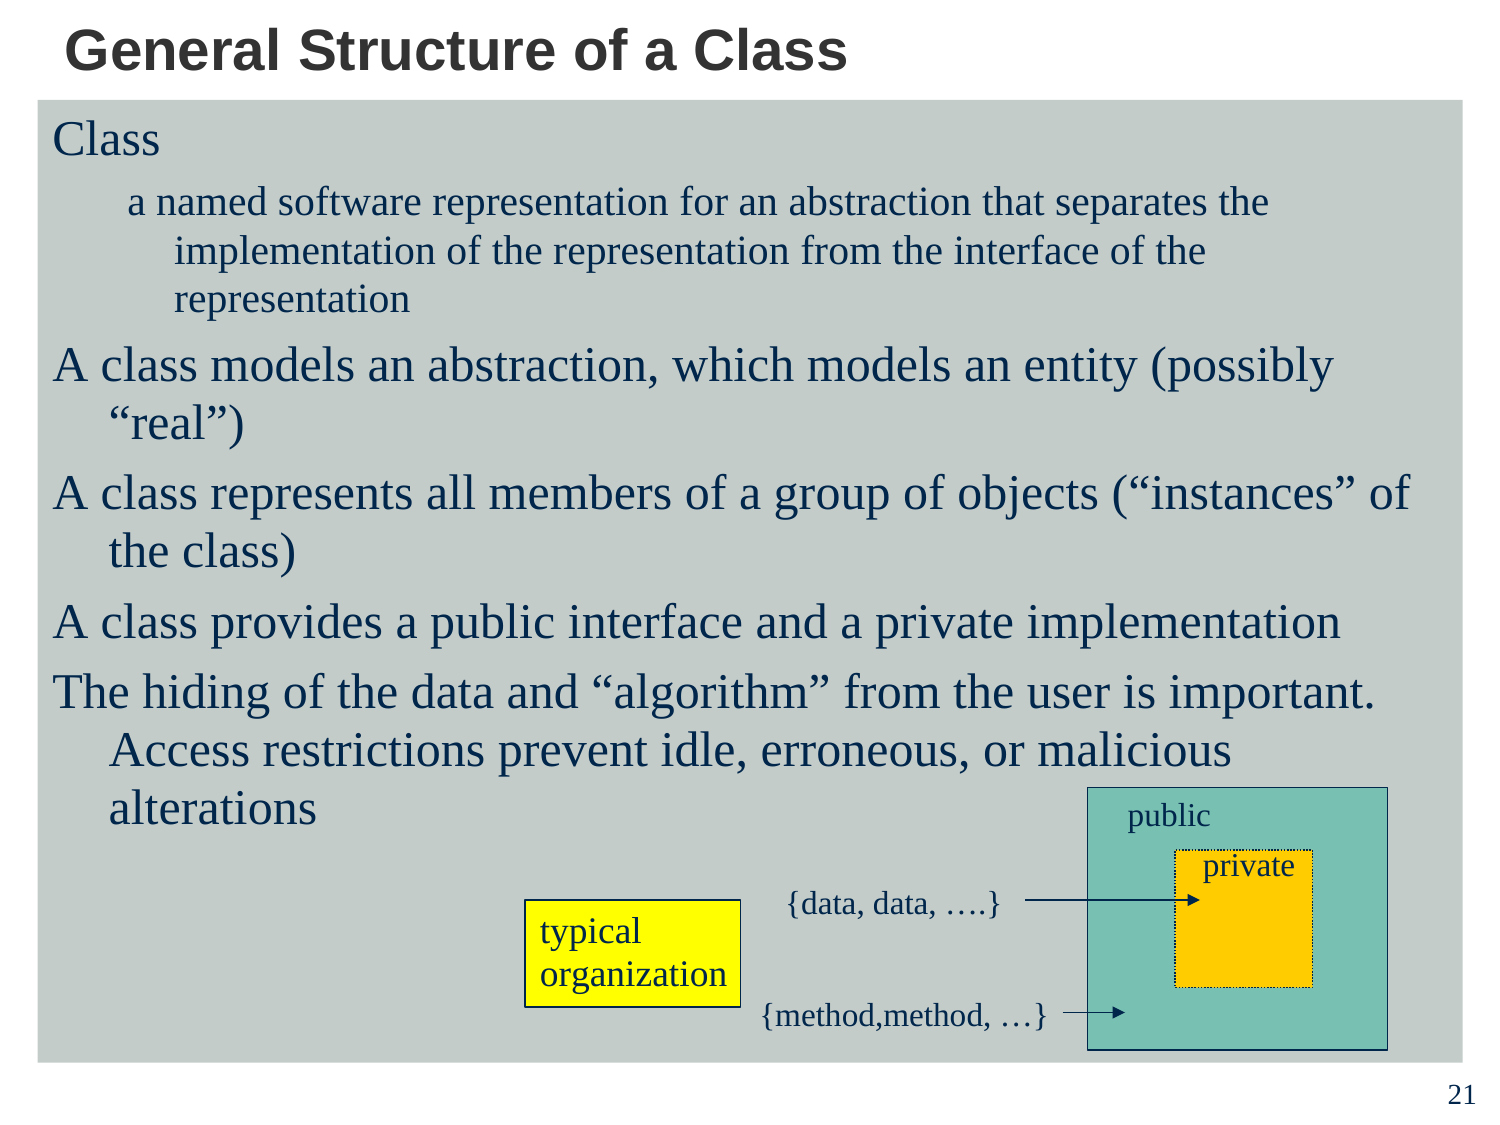

# General Structure of a Class
Class
a named software representation for an abstraction that separates the implementation of the representation from the interface of the representation
A class models an abstraction, which models an entity (possibly “real”)
A class represents all members of a group of objects (“instances” of the class)
A class provides a public interface and a private implementation
The hiding of the data and “algorithm” from the user is important. Access restrictions prevent idle, erroneous, or malicious alterations
public
private
{data, data, ….}
typical
organization
{method,method, …}